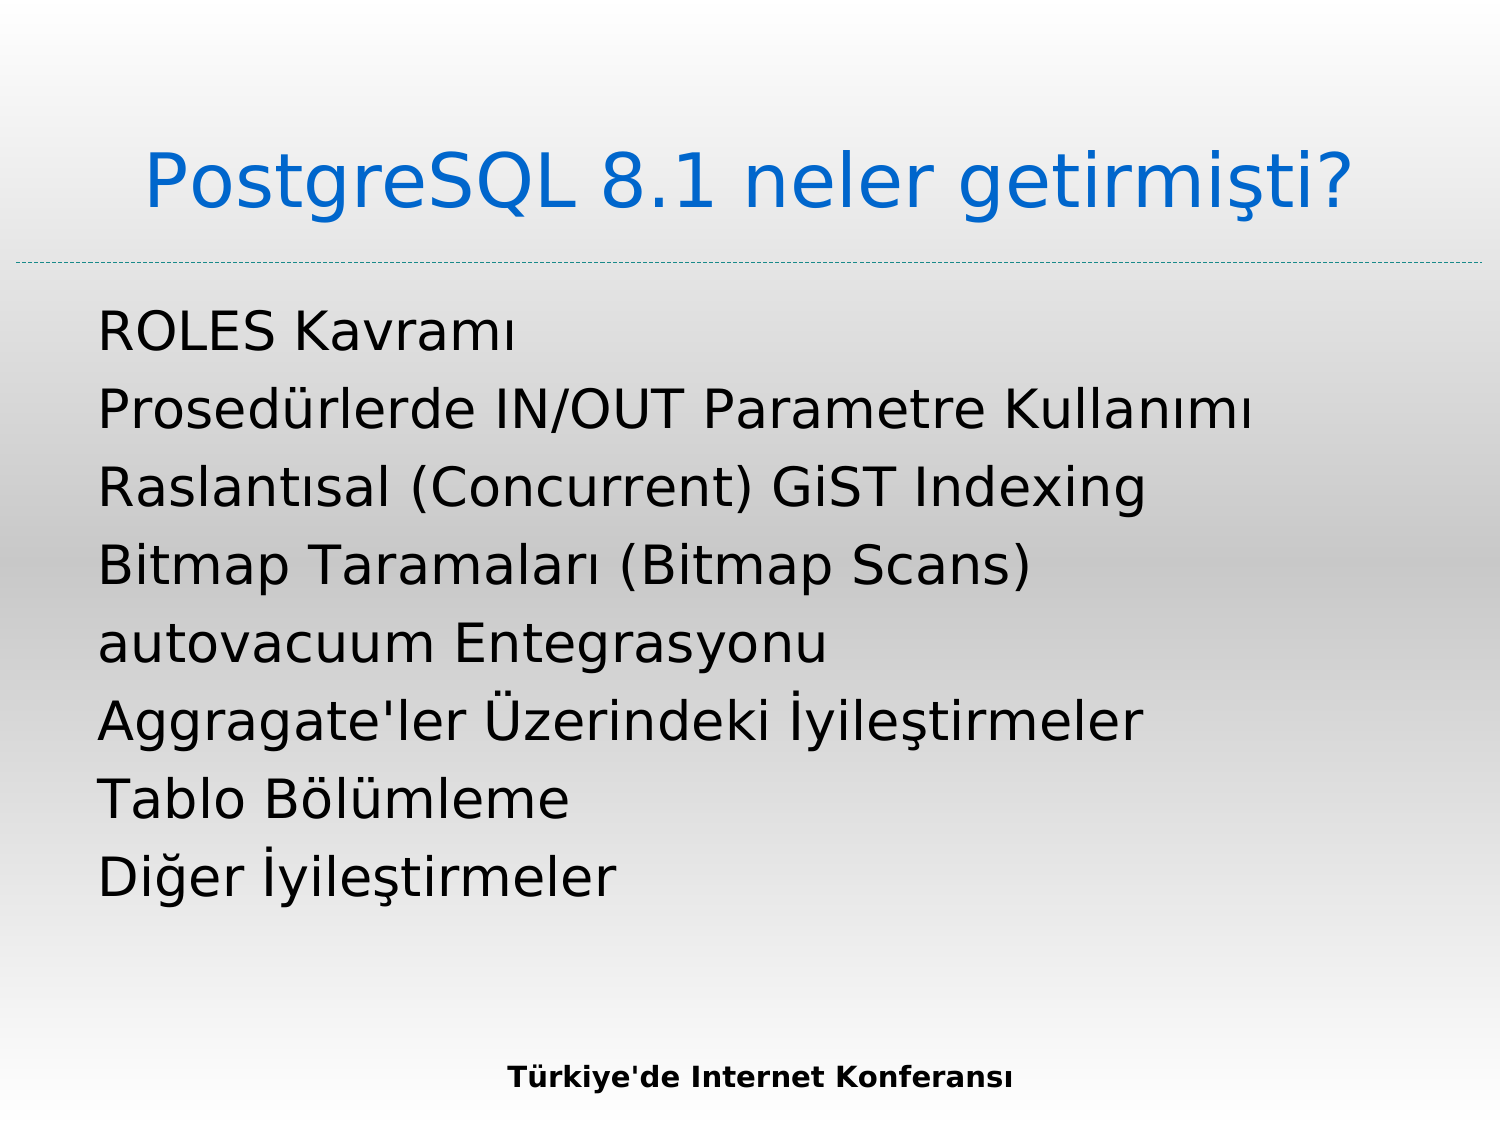

# PostgreSQL 8.1 neler getirmişti?
ROLES Kavramı
Prosedürlerde IN/OUT Parametre Kullanımı
Raslantısal (Concurrent) GiST Indexing
Bitmap Taramaları (Bitmap Scans)
autovacuum Entegrasyonu
Aggragate'ler Üzerindeki İyileştirmeler
Tablo Bölümleme
Diğer İyileştirmeler